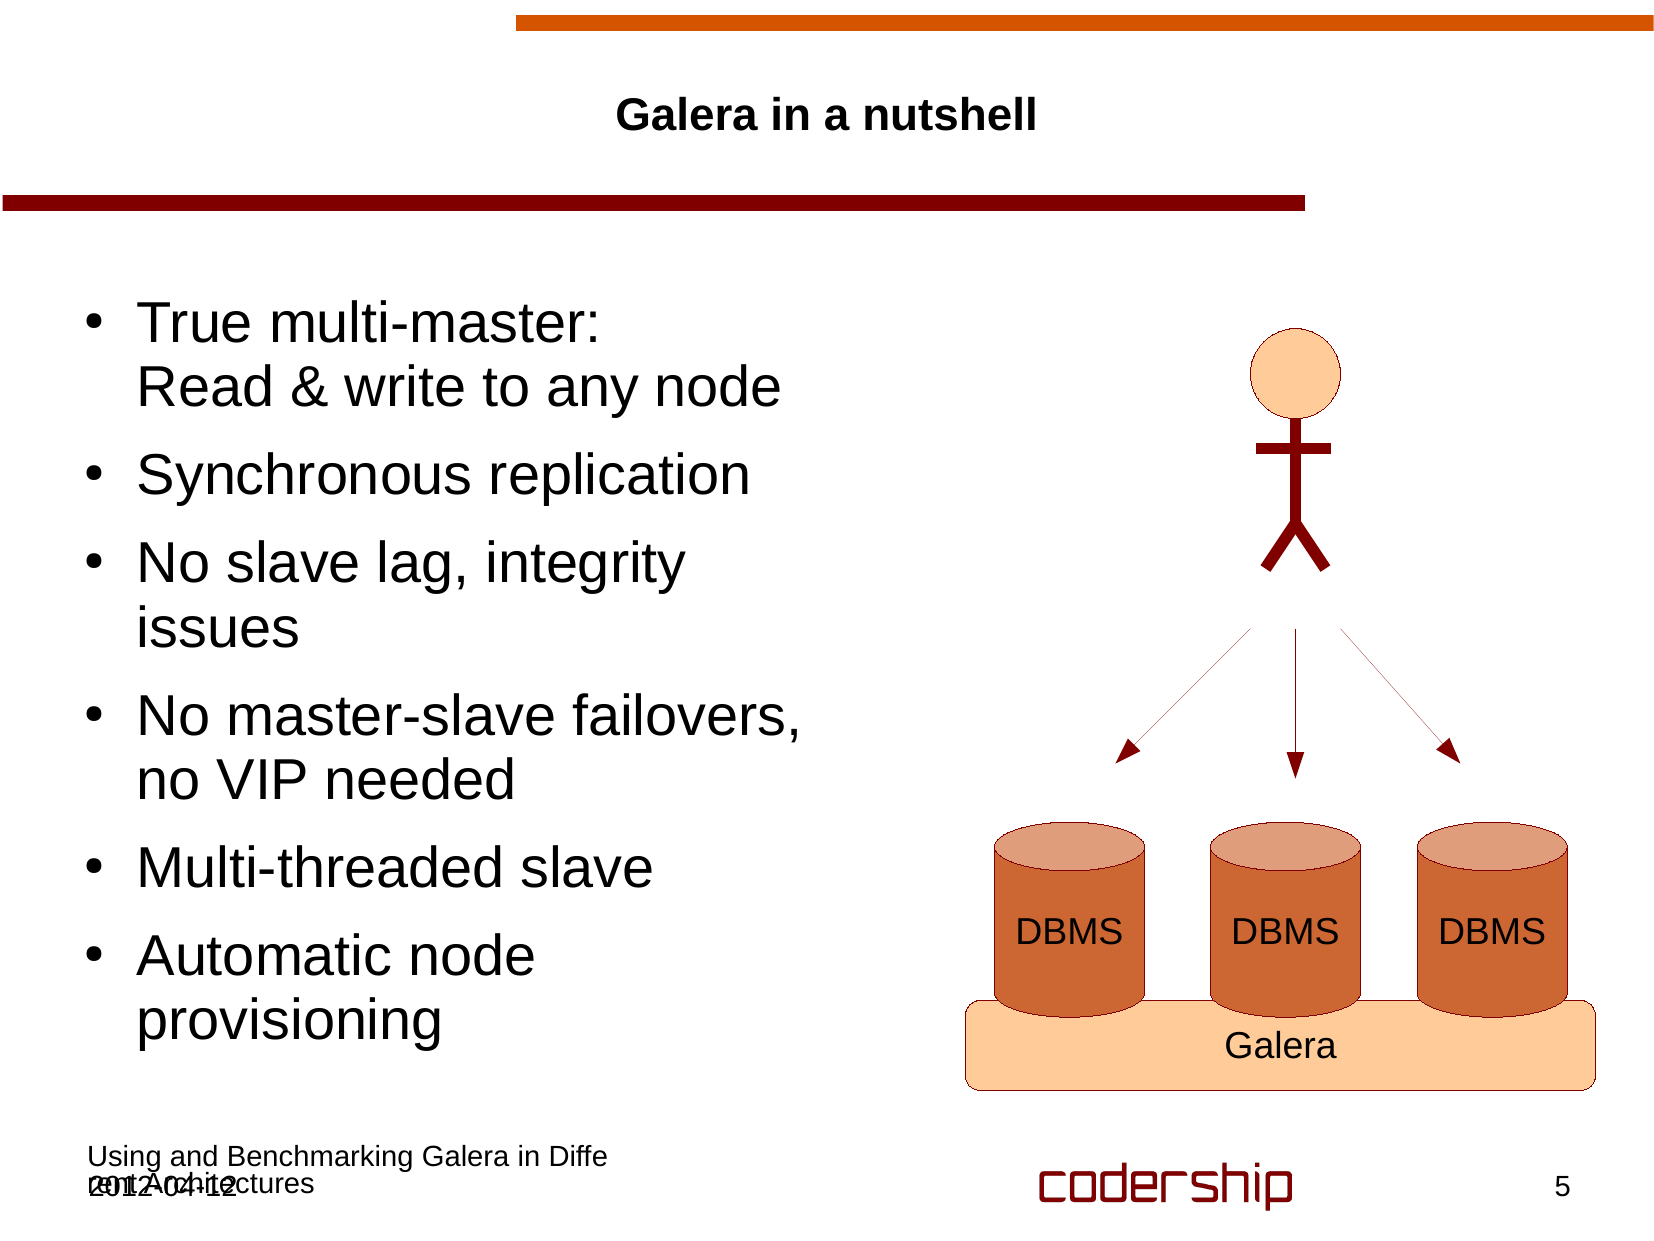

# Galera in a nutshell
True multi-master:
Read & write to any node
Synchronous replication
No slave lag, integrity issues
No master-slave failovers,
no VIP needed
Multi-threaded slave
Automatic node provisioning
DBMS
DBMS
DBMS
Galera
Using and Benchmarking Galera in Different Architectures
2012-04-12
5